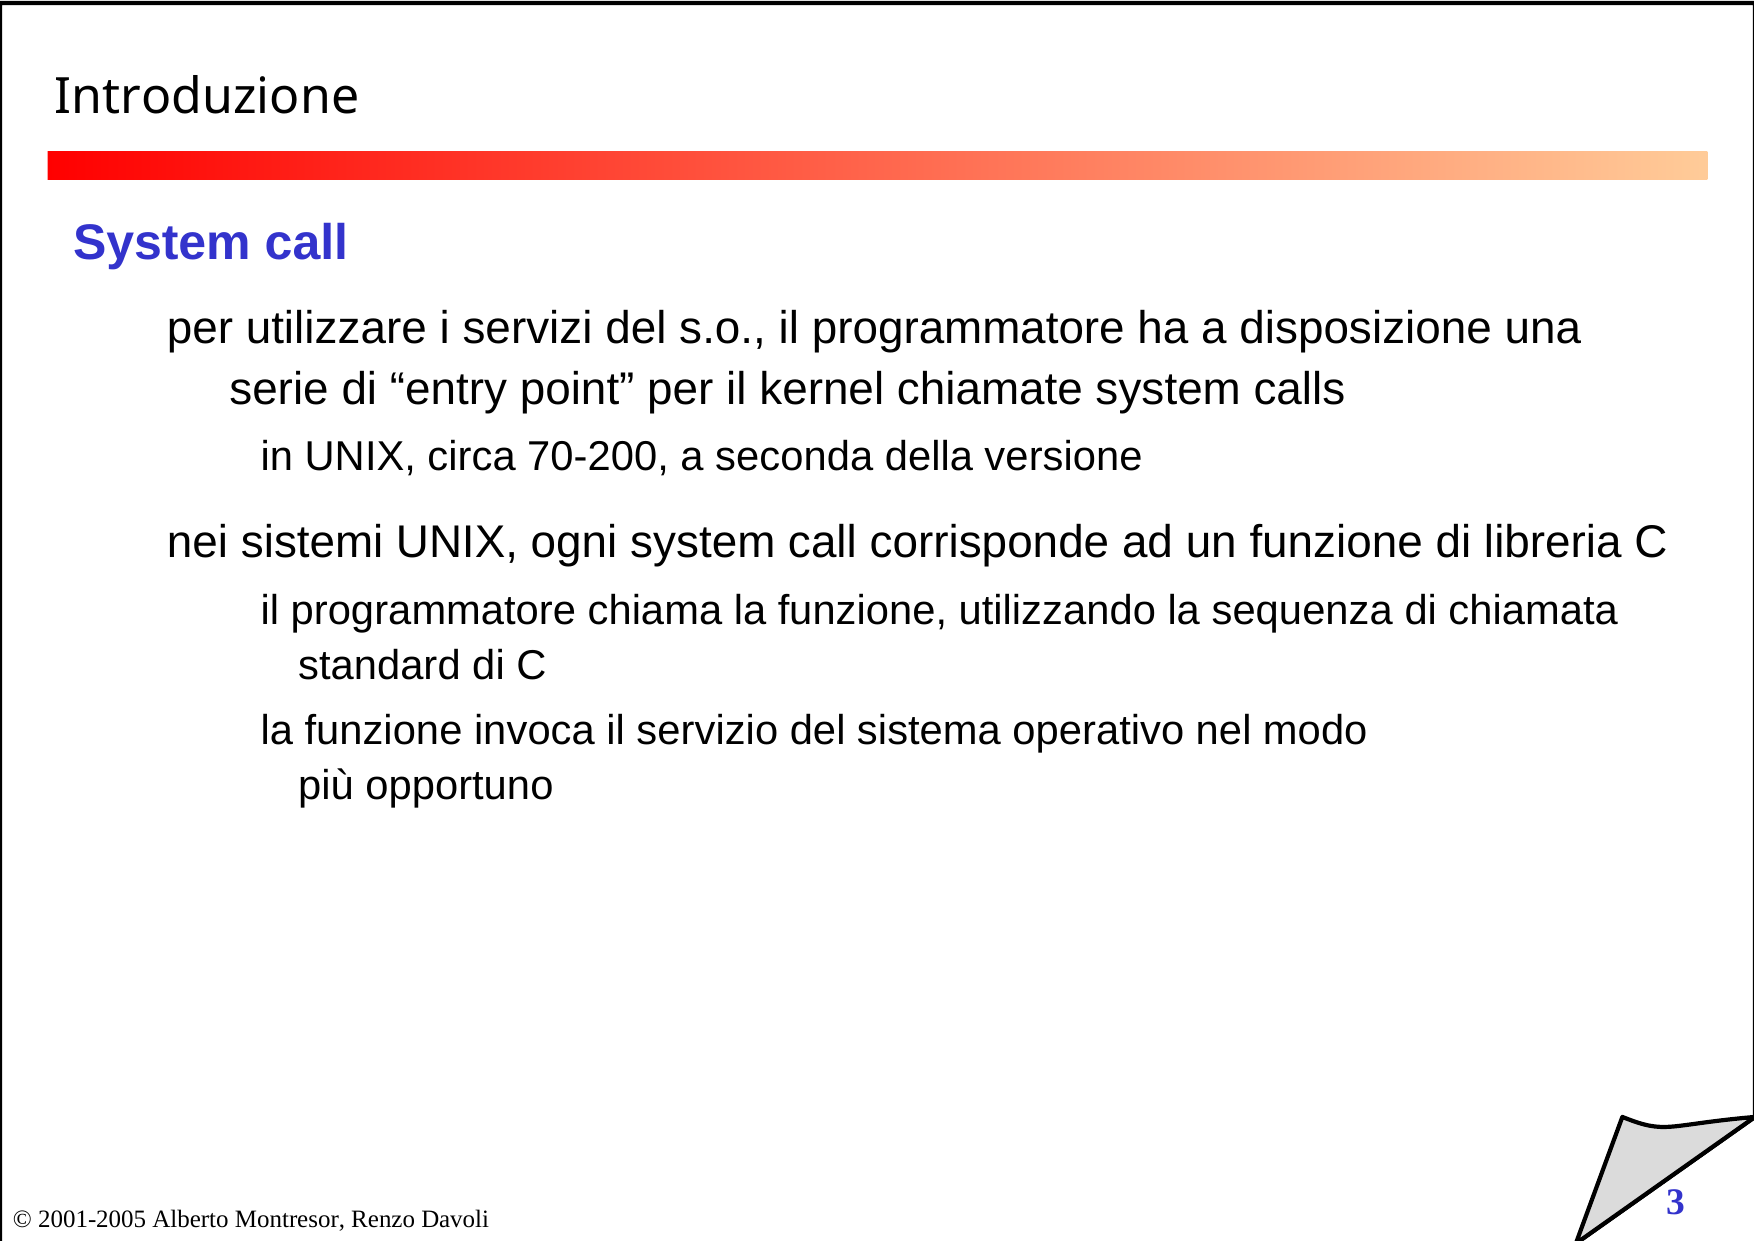

# Introduzione
System call
per utilizzare i servizi del s.o., il programmatore ha a disposizione una serie di “entry point” per il kernel chiamate system calls
in UNIX, circa 70-200, a seconda della versione
nei sistemi UNIX, ogni system call corrisponde ad un funzione di libreria C
il programmatore chiama la funzione, utilizzando la sequenza di chiamata standard di C
la funzione invoca il servizio del sistema operativo nel modo
più opportuno